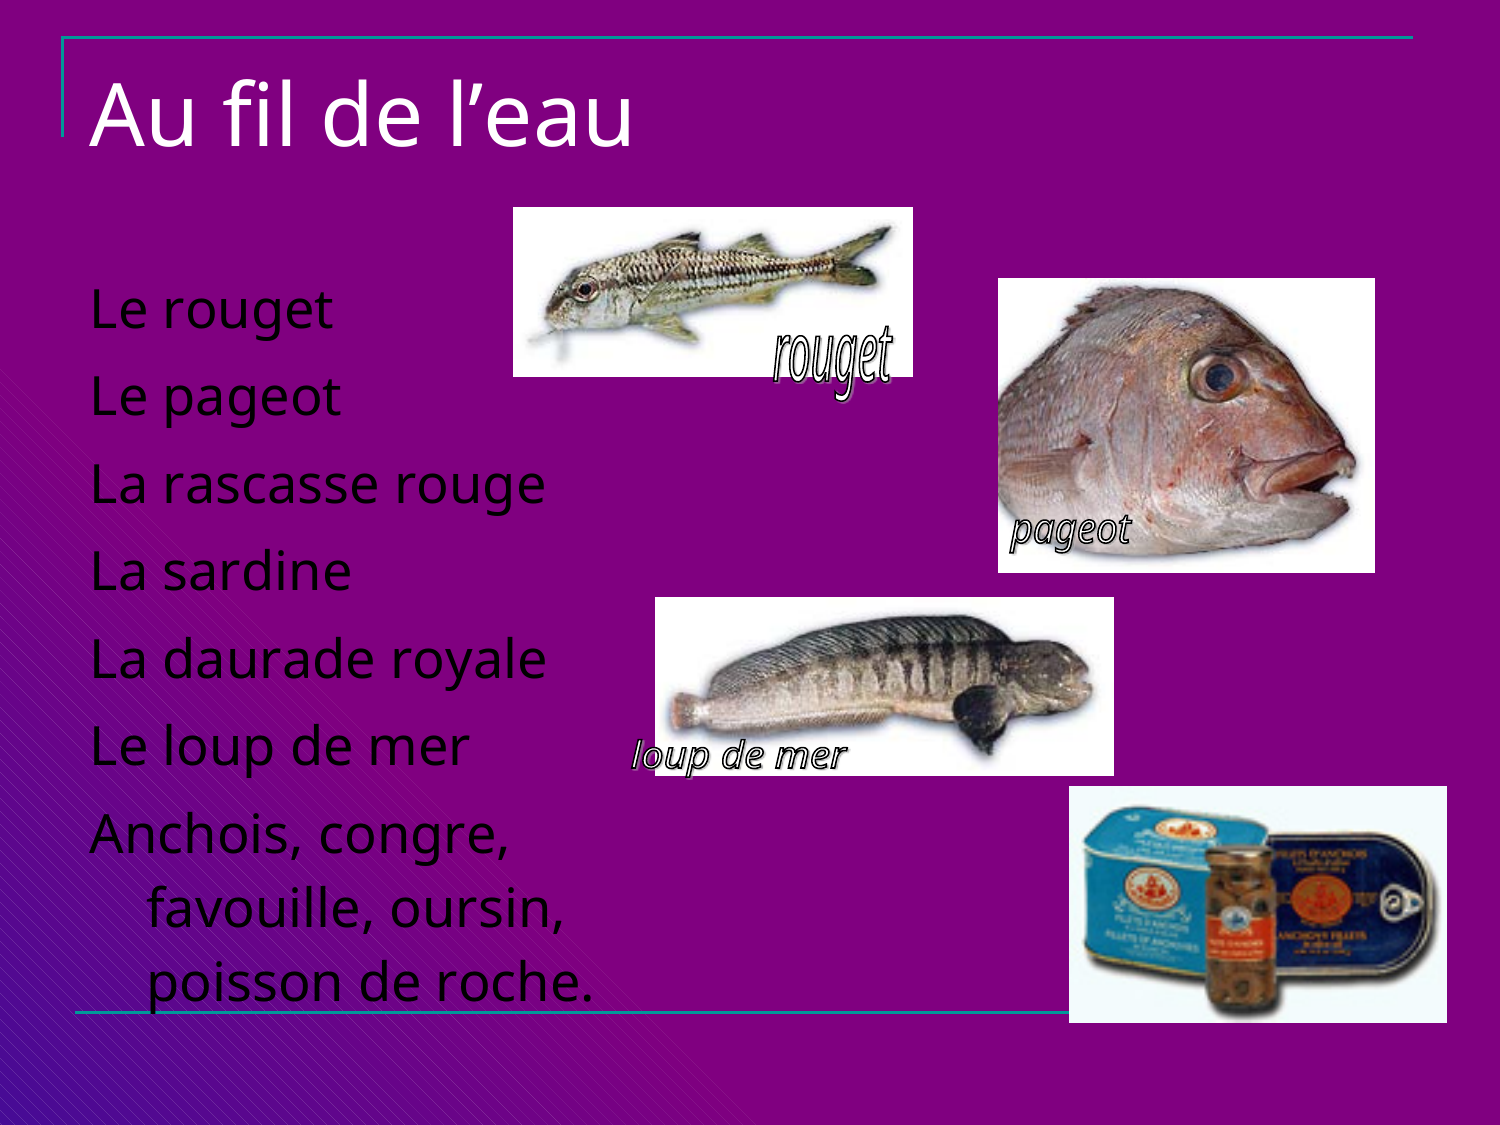

# Au fil de l’eau
Le rouget
Le pageot
La rascasse rouge
La sardine
La daurade royale
Le loup de mer
Anchois, congre, favouille, oursin, poisson de roche.
rouget
pageot
loup de mer